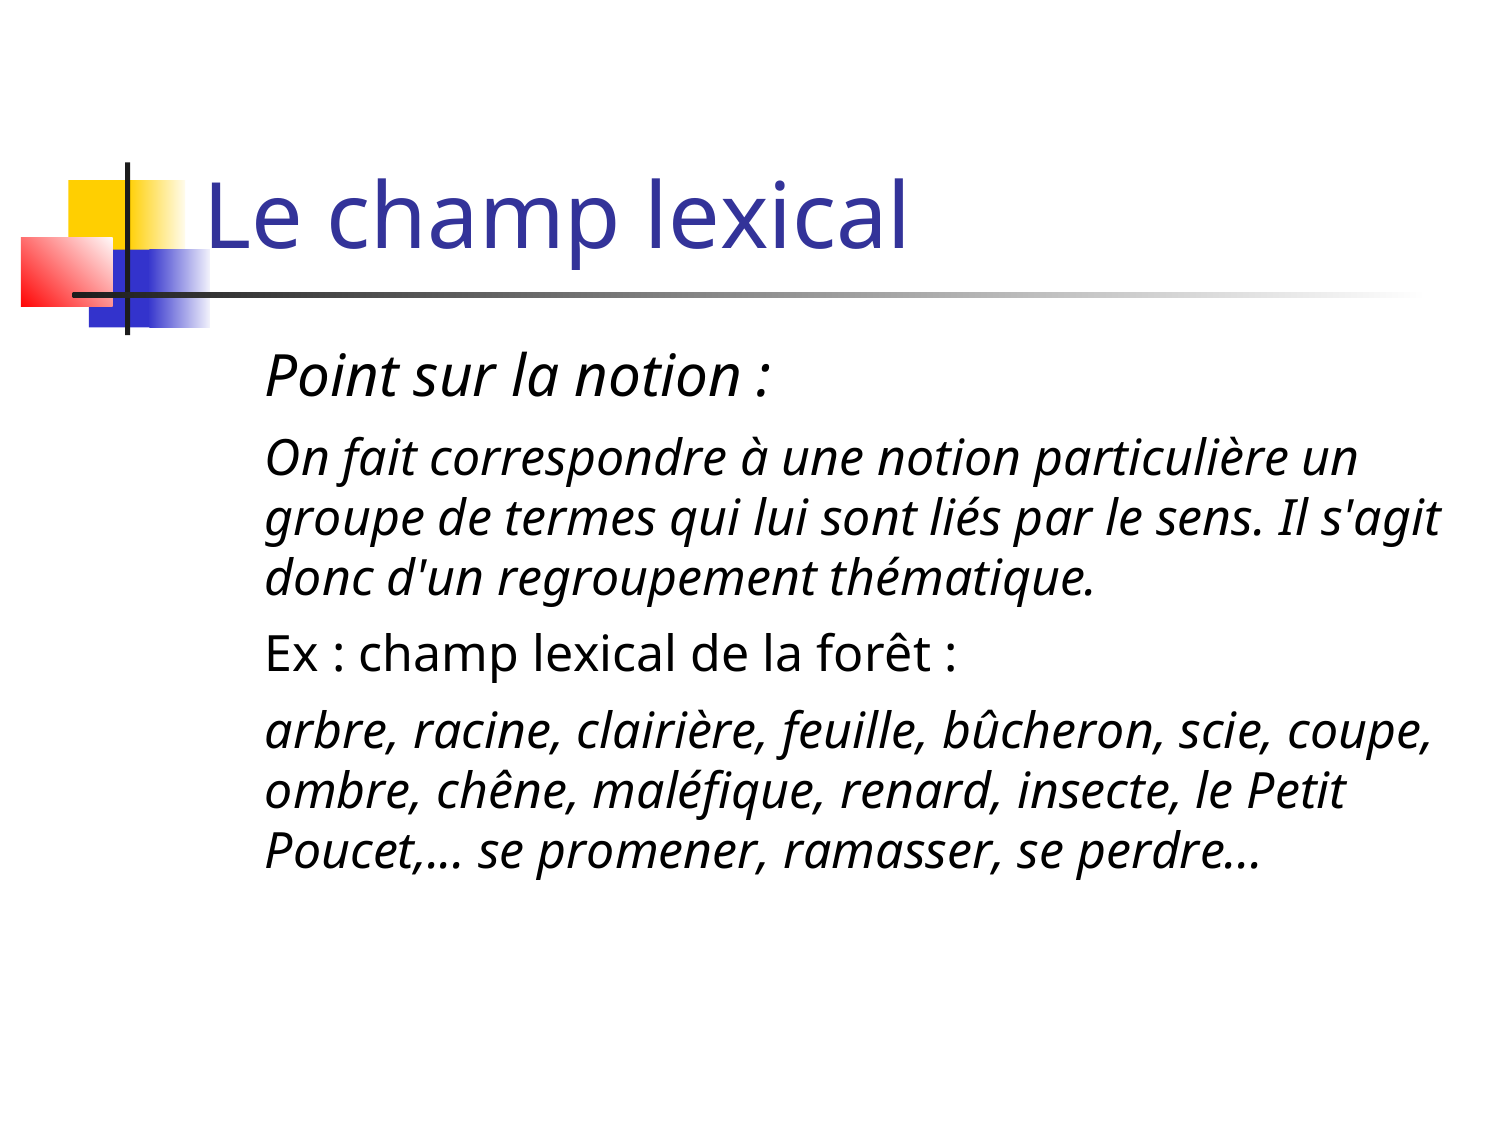

# Le champ lexical
Point sur la notion :
On fait correspondre à une notion particulière un groupe de termes qui lui sont liés par le sens. Il s'agit donc d'un regroupement thématique.
Ex : champ lexical de la forêt :
arbre, racine, clairière, feuille, bûcheron, scie, coupe, ombre, chêne, maléfique, renard, insecte, le Petit Poucet,... se promener, ramasser, se perdre...